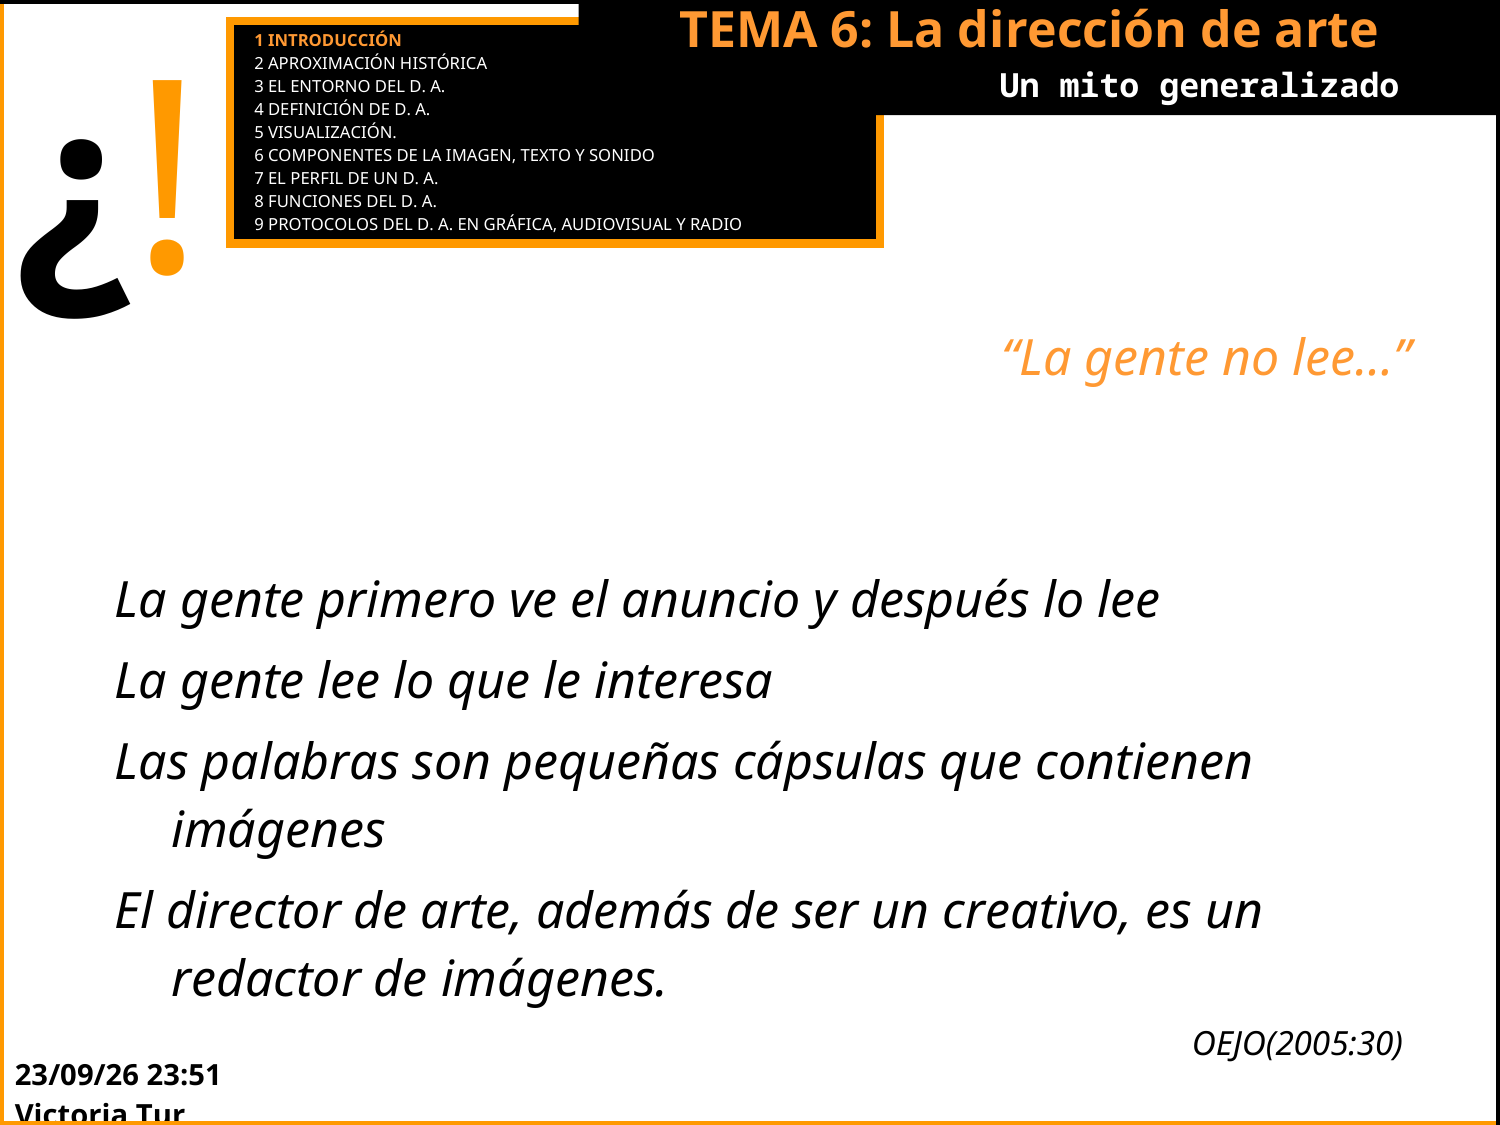

Tx
TEMA 6: La dirección de arte
Un mito generalizado
1 INTRODUCCIÓN
2 APROXIMACIÓN HISTÓRICA
3 EL ENTORNO DEL D. A.
4 DEFINICIÓN DE D. A.
5 VISUALIZACIÓN.
6 COMPONENTES DE LA IMAGEN, TEXTO Y SONIDO
7 EL PERFIL DE UN D. A.
8 FUNCIONES DEL D. A.
9 PROTOCOLOS DEL D. A. EN GRÁFICA, AUDIOVISUAL Y RADIO
# “La gente no lee…”
La gente primero ve el anuncio y después lo lee
La gente lee lo que le interesa
Las palabras son pequeñas cápsulas que contienen imágenes
El director de arte, además de ser un creativo, es un redactor de imágenes.
OEJO(2005:30)